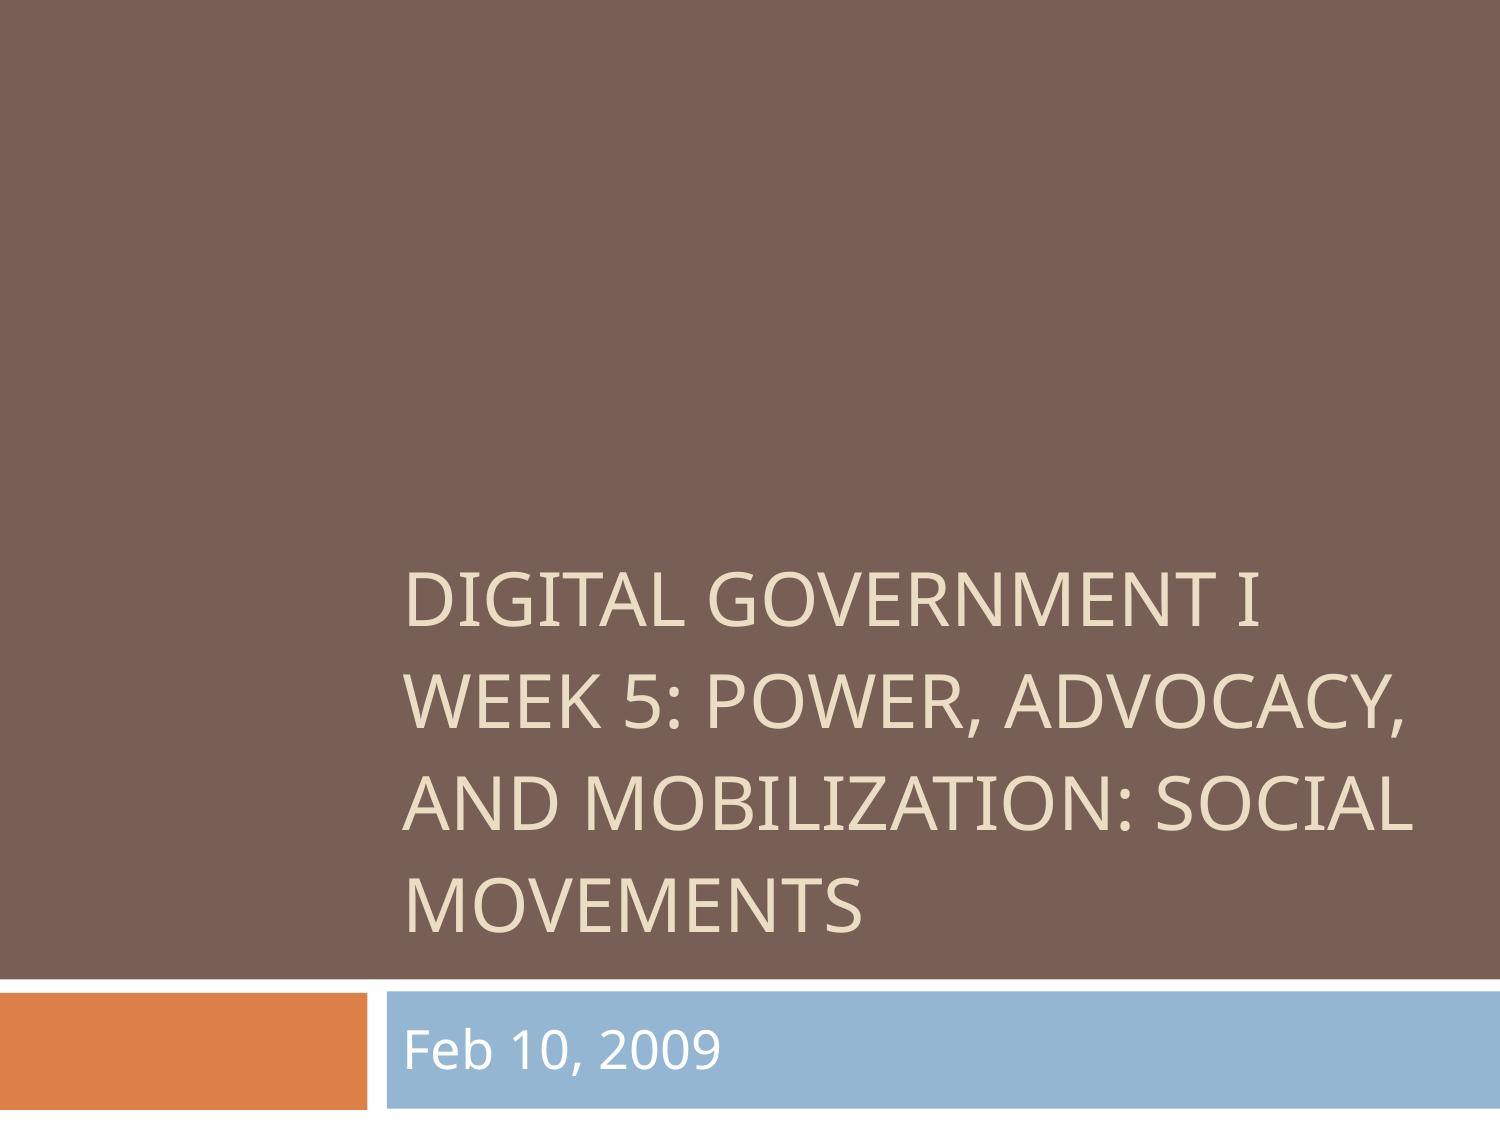

# DIGITAL GOVERNMENT I WEEK 5: POWER, ADVOCACY, AND MOBILIZATION: SOCIAL MOVEMENTS
Feb 10, 2009